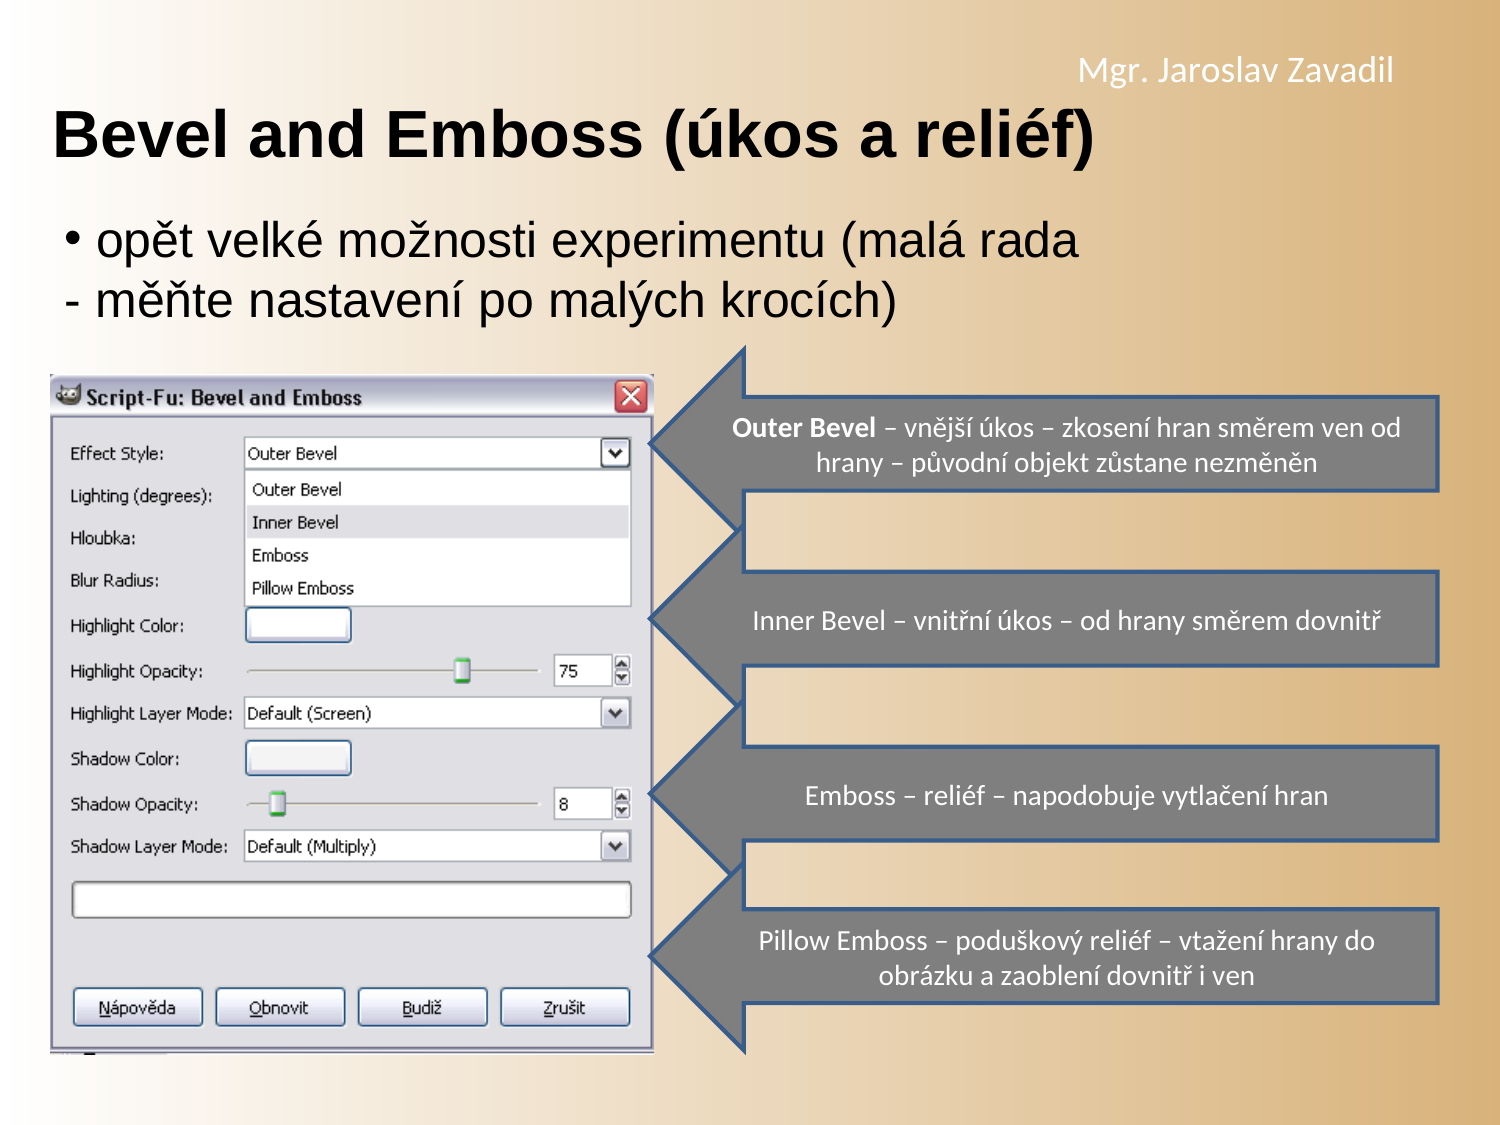

Mgr. Jaroslav Zavadil
# Bevel and Emboss (úkos a reliéf)
 opět velké možnosti experimentu (malá rada
- měňte nastavení po malých krocích)
Outer Bevel – vnější úkos – zkosení hran směrem ven od hrany – původní objekt zůstane nezměněn
Inner Bevel – vnitřní úkos – od hrany směrem dovnitř
Emboss – reliéf – napodobuje vytlačení hran
Pillow Emboss – poduškový reliéf – vtažení hrany do obrázku a zaoblení dovnitř i ven